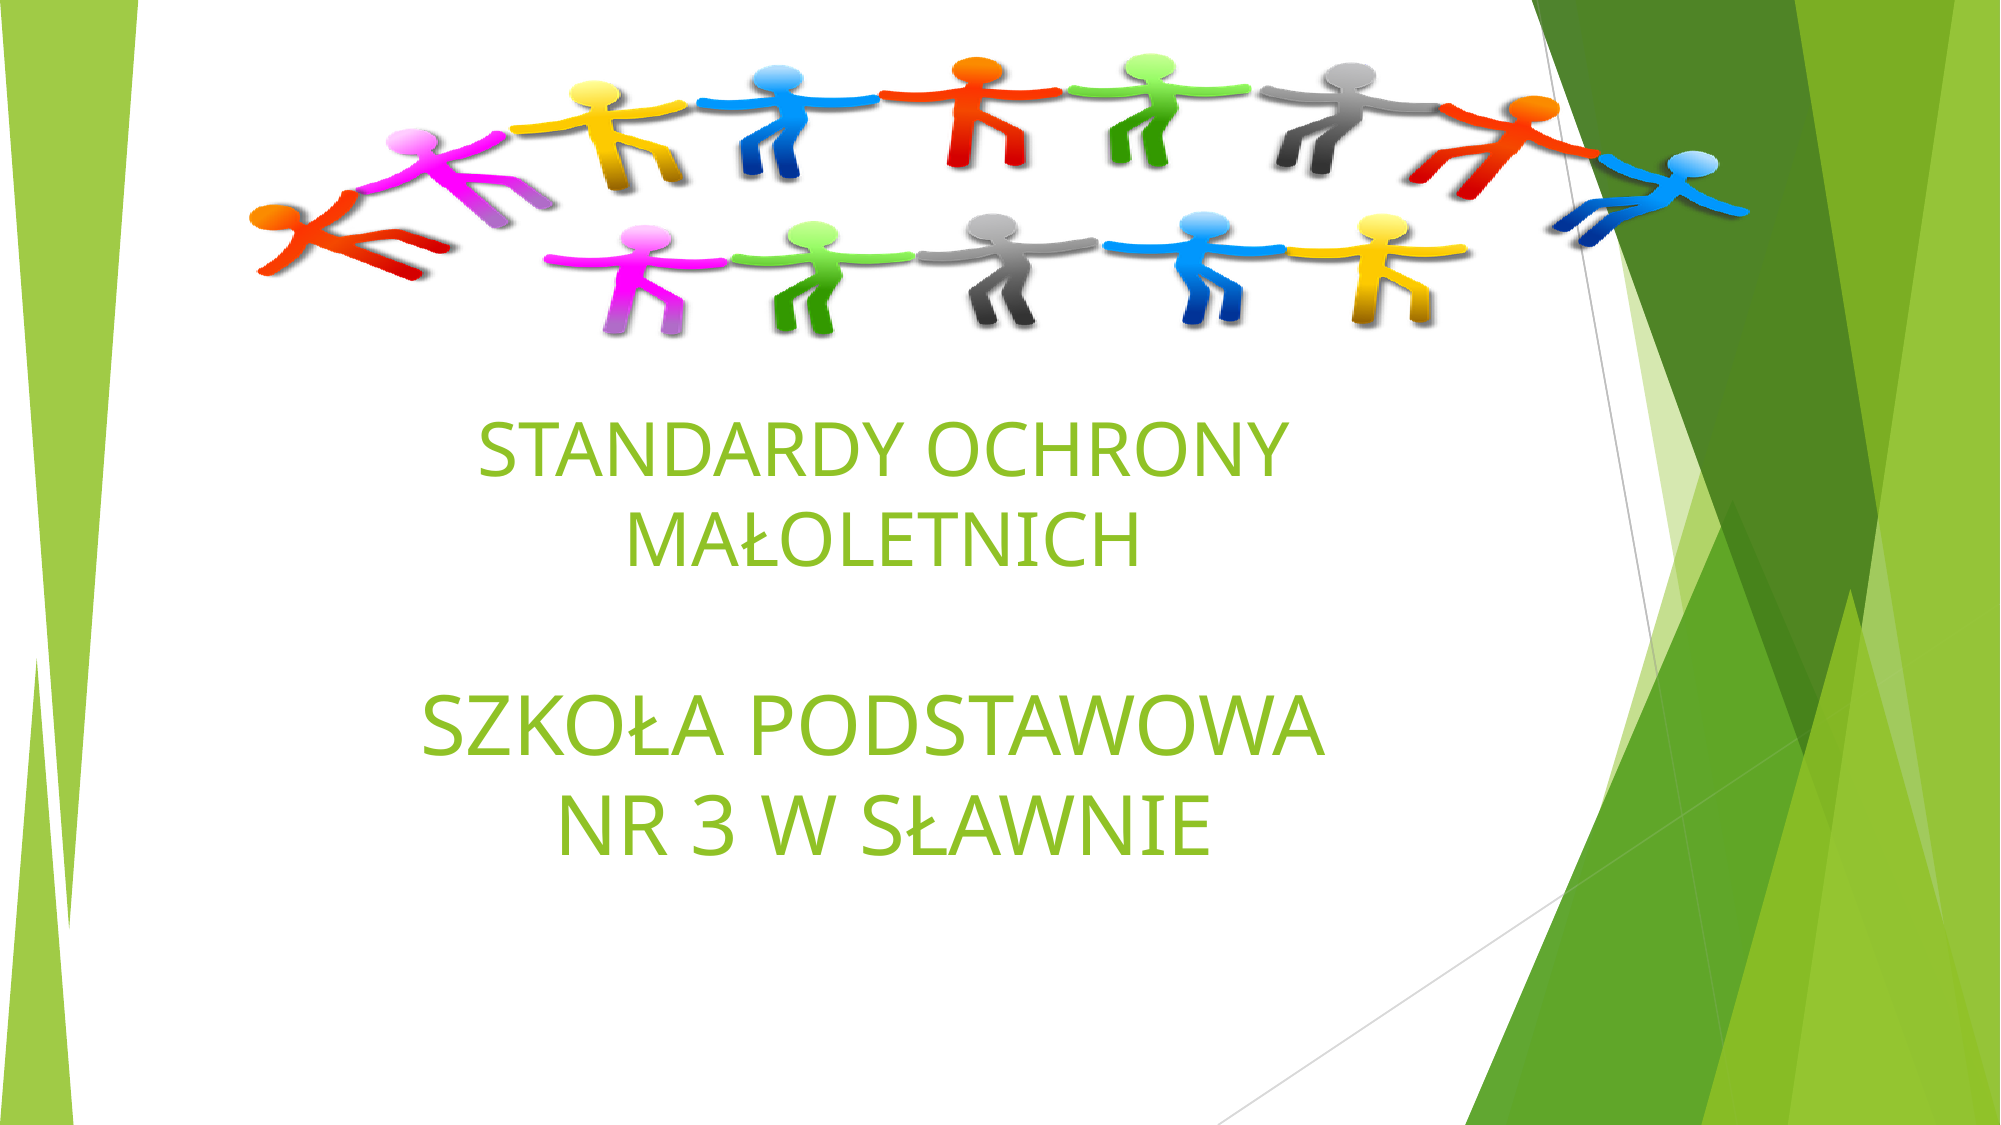

# STANDARDY OCHRONY MAŁOLETNICH
SZKOŁA PODSTAWOWA
NR 3 W SŁAWNIE